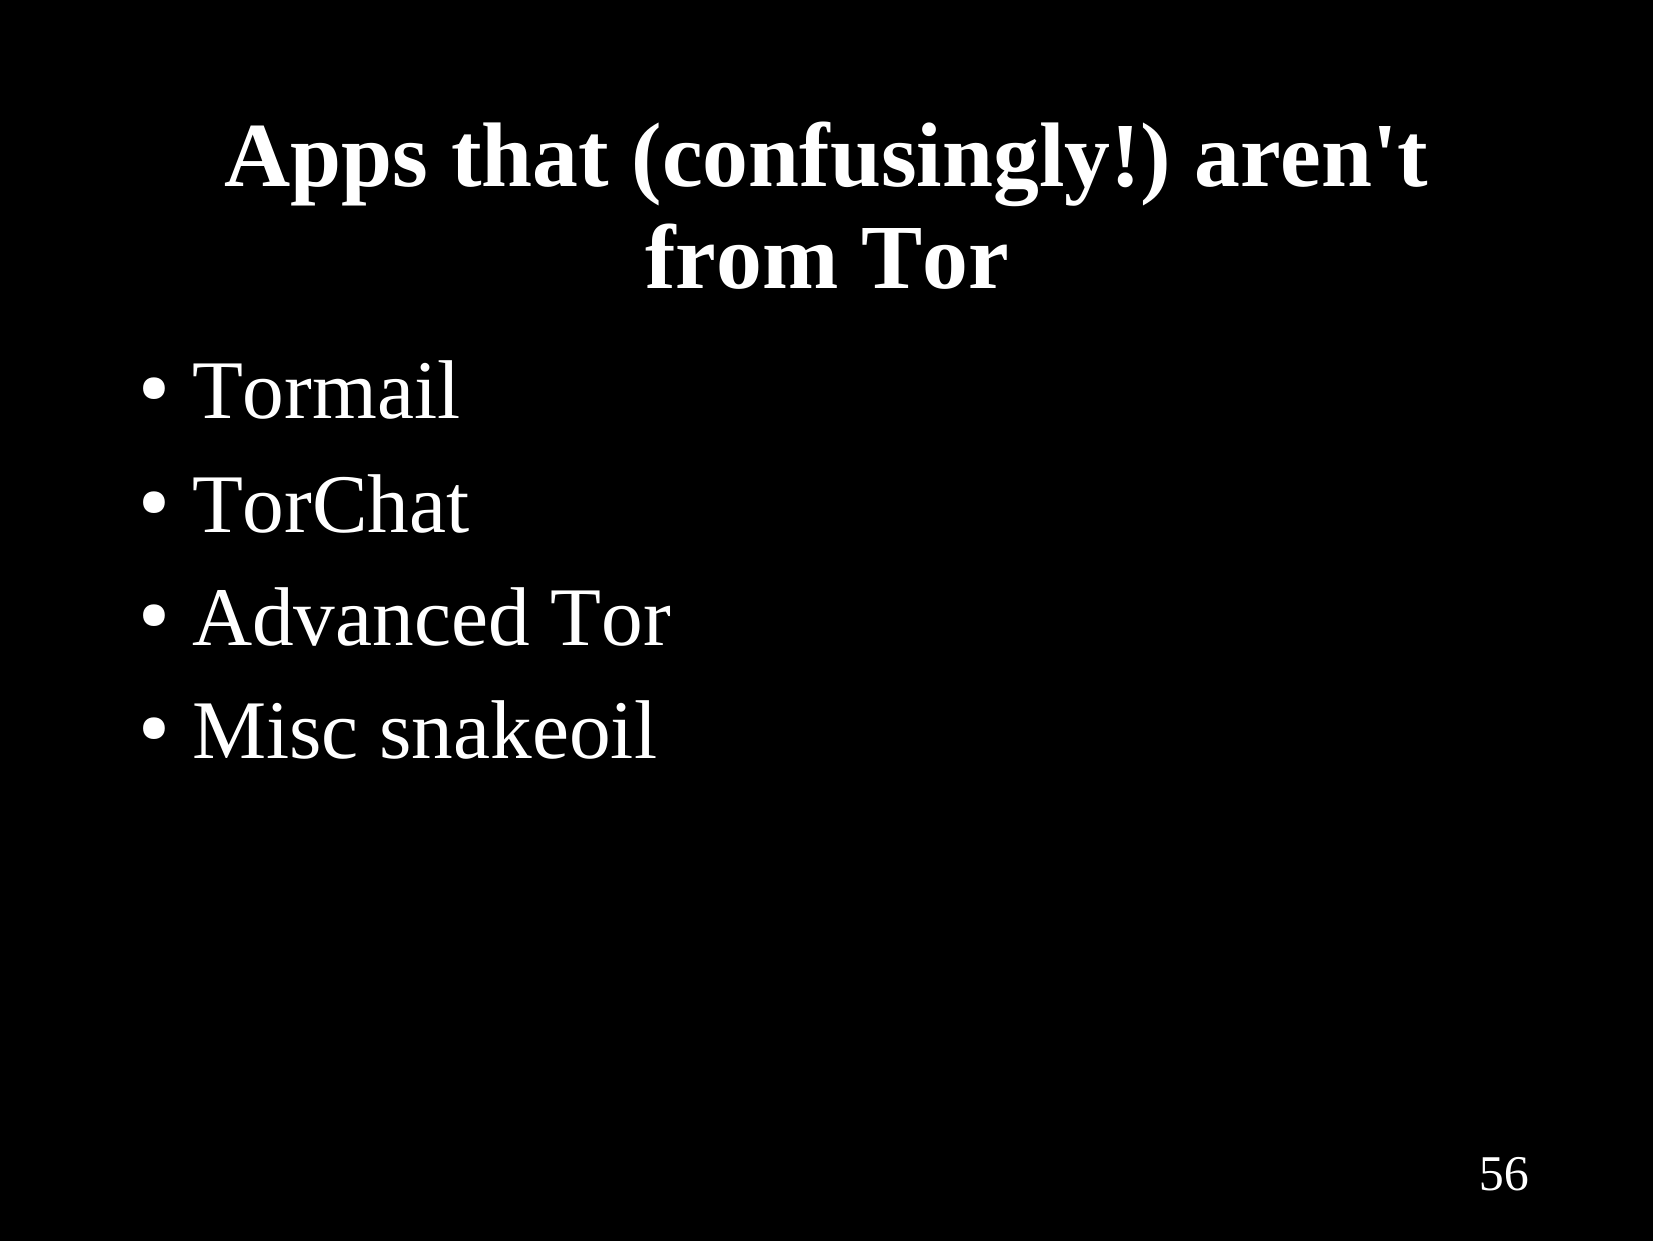

# Apps that (confusingly!) aren't from Tor
Tormail
TorChat
Advanced Tor
Misc snakeoil